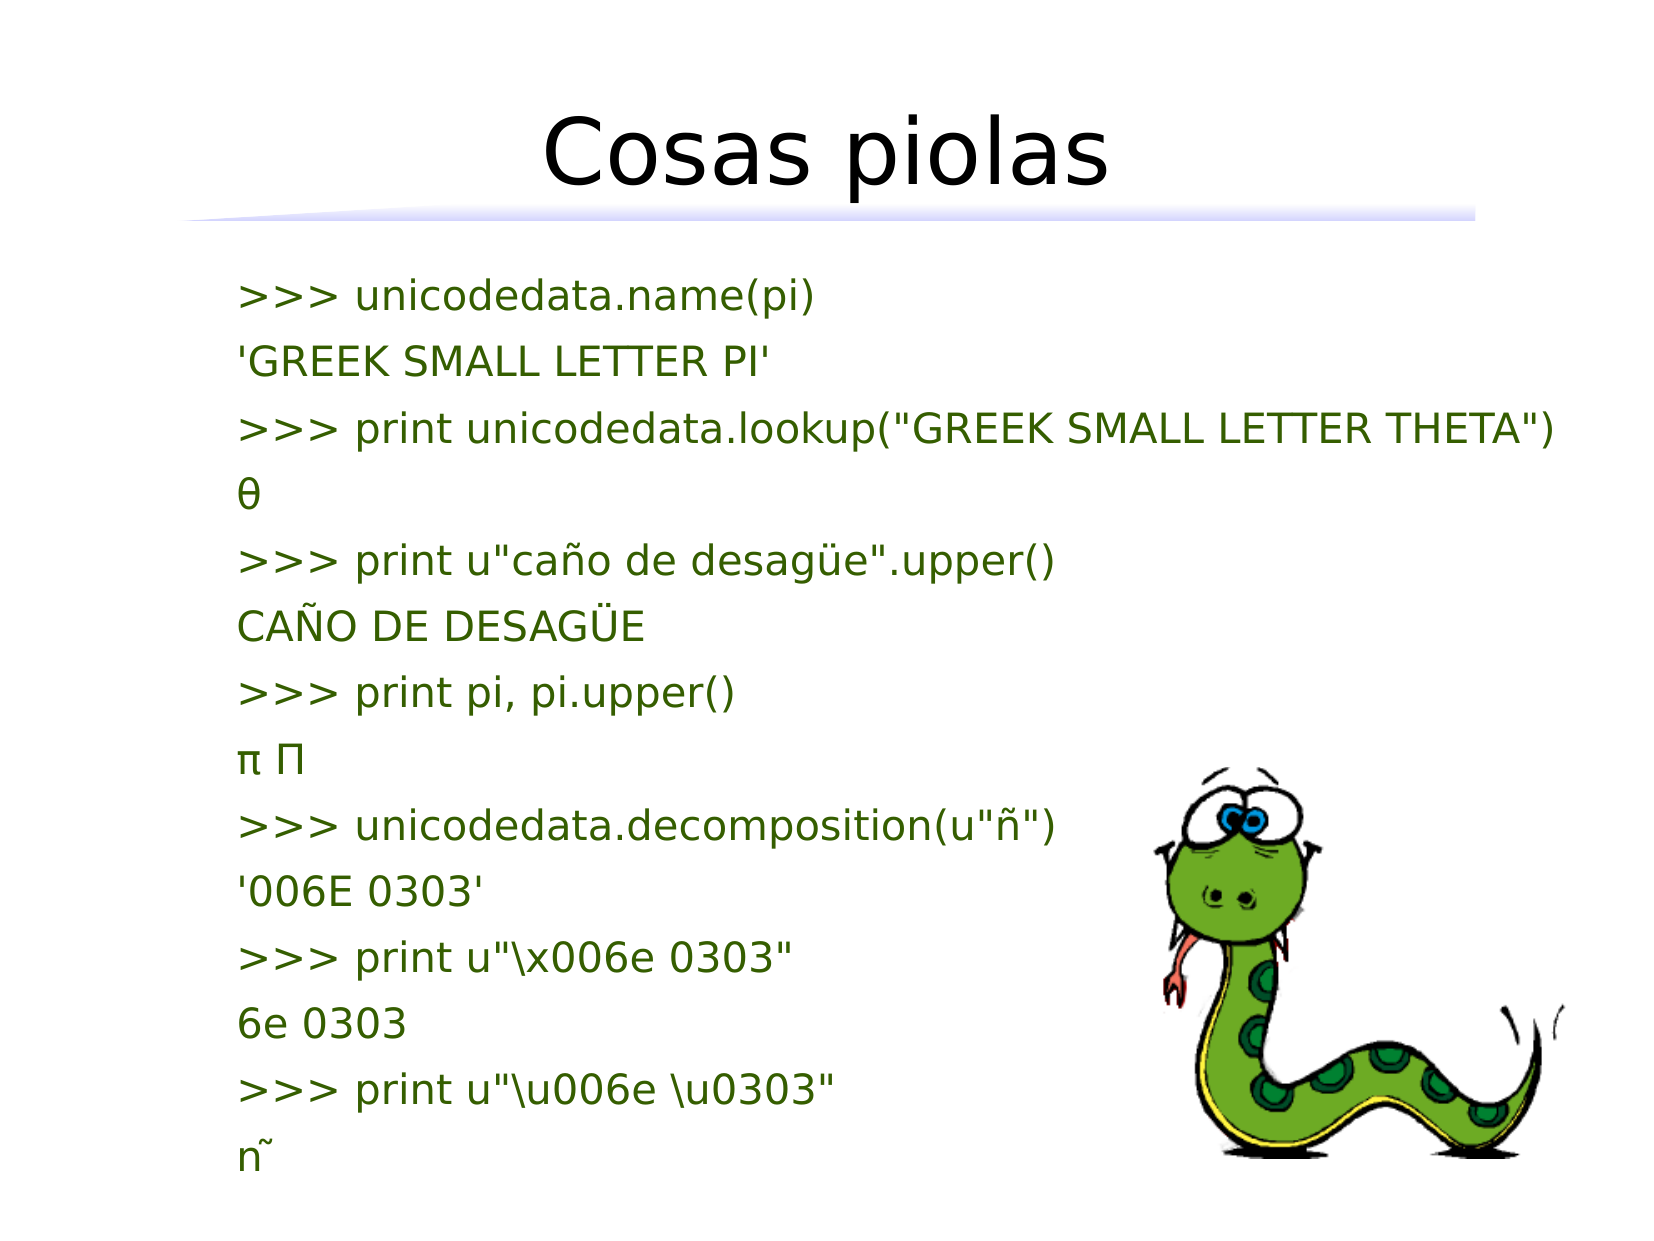

# Cosas piolas
>>> unicodedata.name(pi)
'GREEK SMALL LETTER PI'
>>> print unicodedata.lookup("GREEK SMALL LETTER THETA")
θ
>>> print u"caño de desagüe".upper()
CAÑO DE DESAGÜE
>>> print pi, pi.upper()
π Π
>>> unicodedata.decomposition(u"ñ")
'006E 0303'
>>> print u"\x006e 0303"
6e 0303
>>> print u"\u006e \u0303"
n ̃